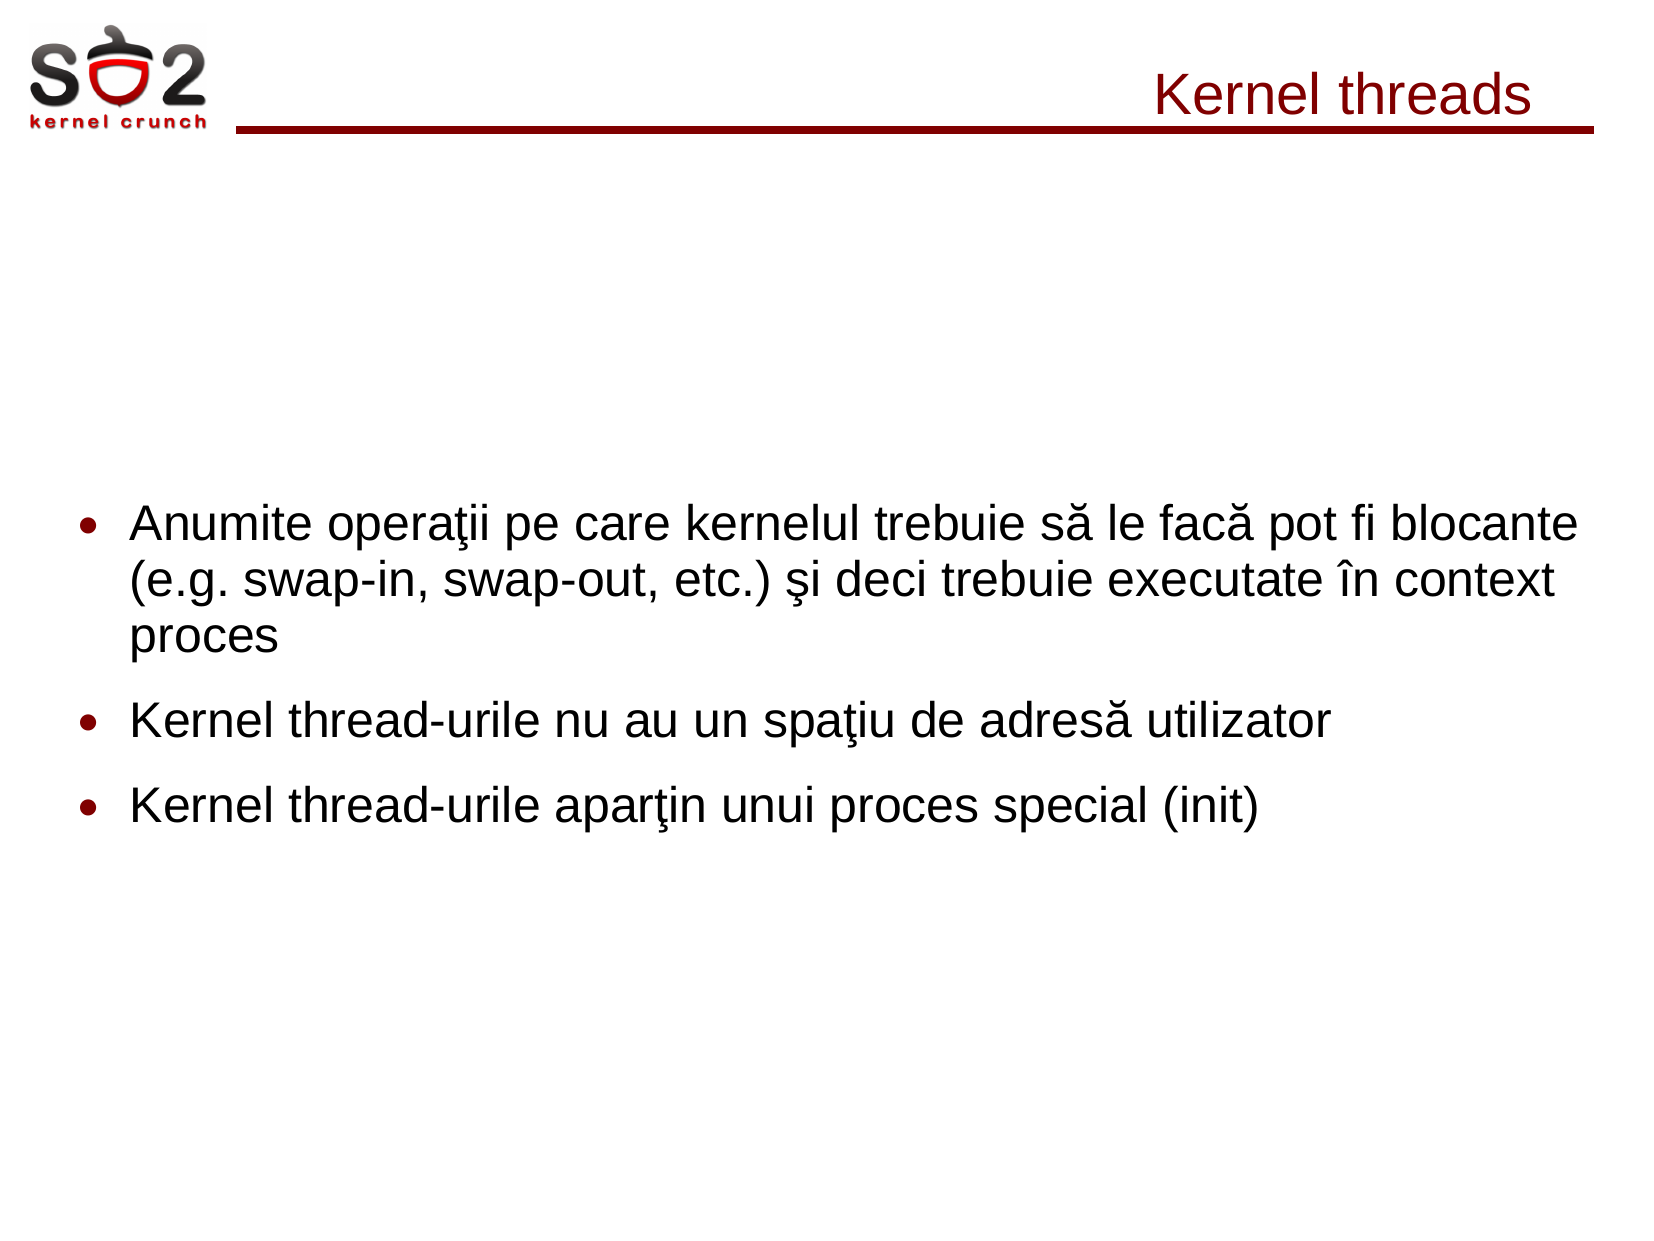

# Kernel threads
Anumite operaţii pe care kernelul trebuie să le facă pot fi blocante (e.g. swap-in, swap-out, etc.) şi deci trebuie executate în context proces
Kernel thread-urile nu au un spaţiu de adresă utilizator
Kernel thread-urile aparţin unui proces special (init)